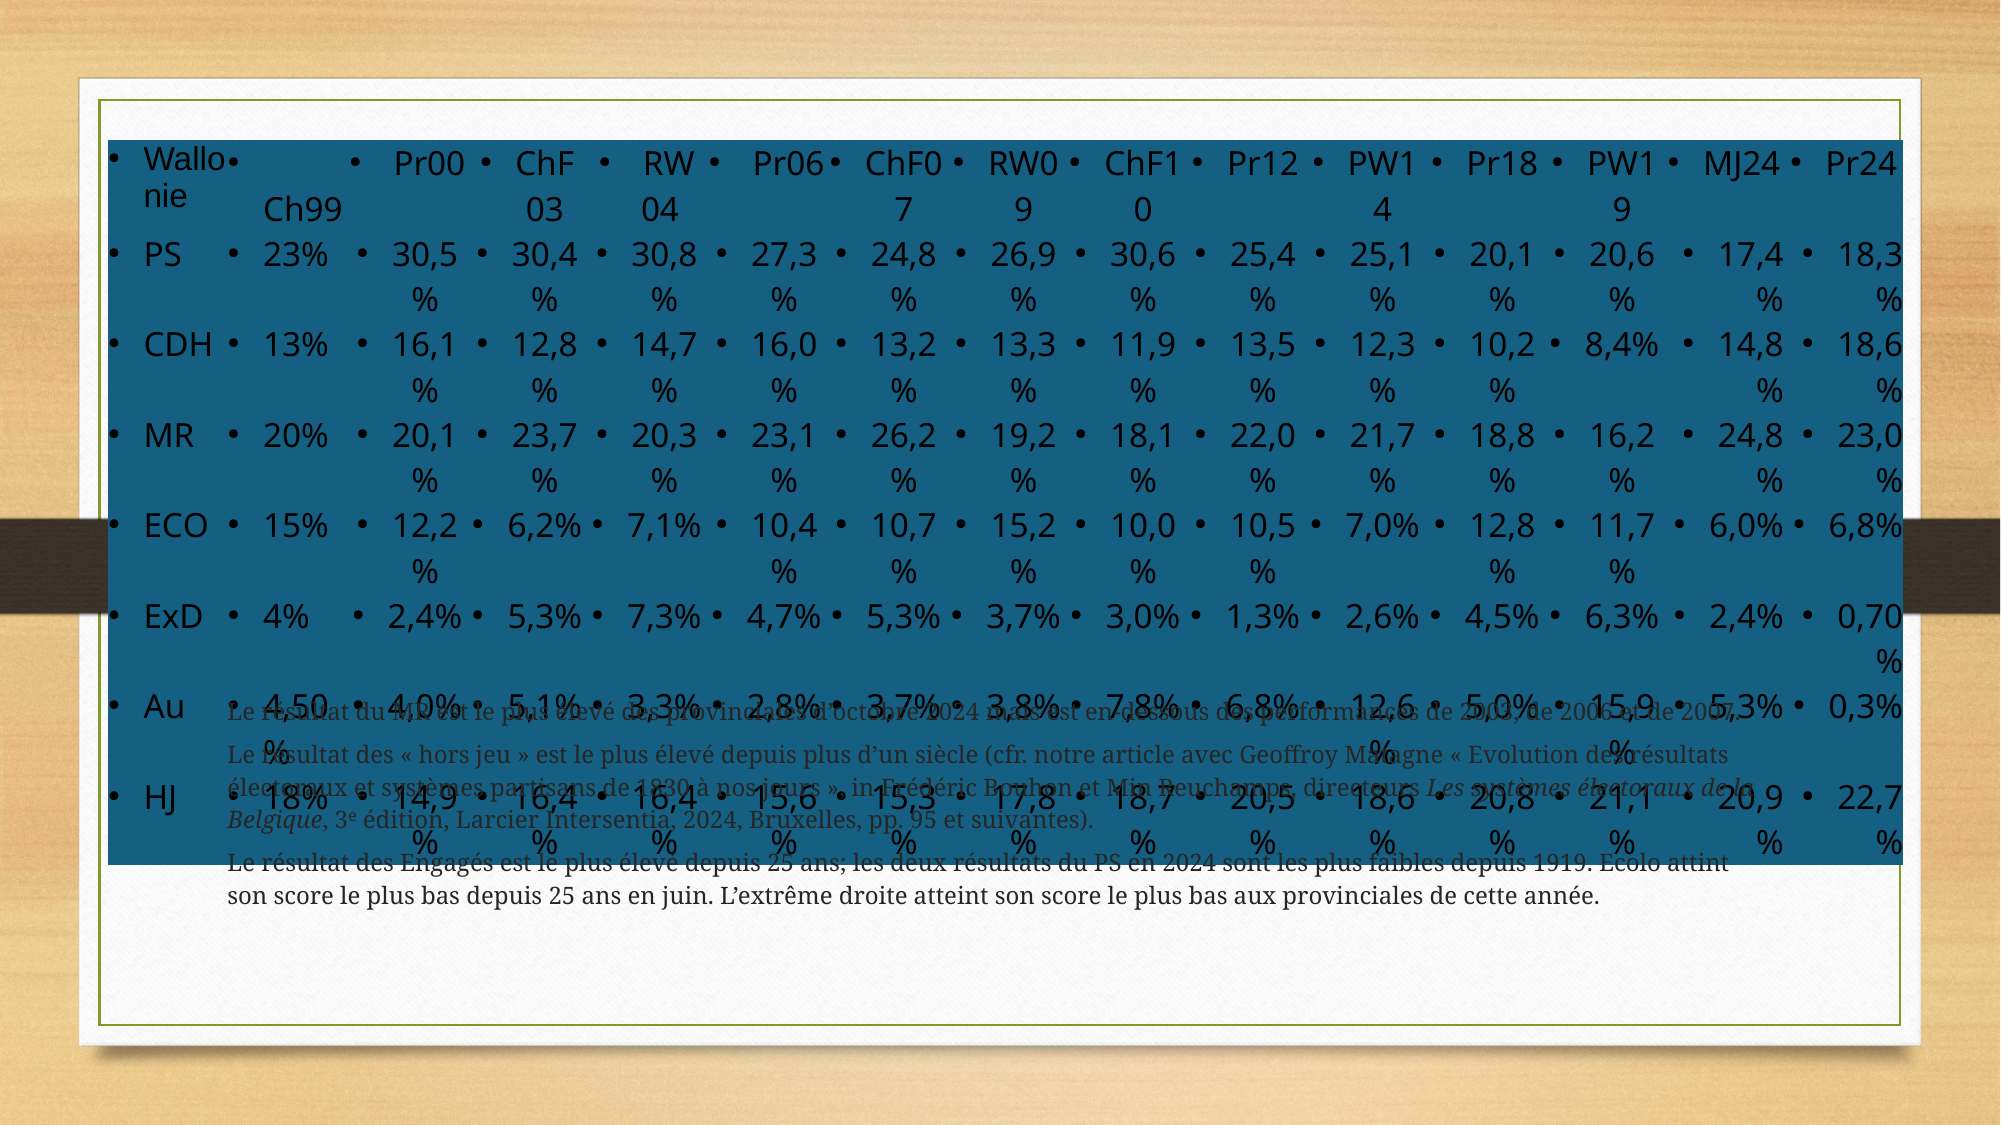

| Wallonie | Ch99 | Pr00 | ChF 03 | RW 04 | Pr06 | ChF07 | RW09 | ChF10 | Pr12 | PW14 | Pr18 | PW19 | MJ24 | Pr24 |
| --- | --- | --- | --- | --- | --- | --- | --- | --- | --- | --- | --- | --- | --- | --- |
| PS | 23% | 30,5% | 30,4% | 30,8% | 27,3% | 24,8% | 26,9% | 30,6% | 25,4% | 25,1% | 20,1% | 20,6% | 17,4% | 18,3% |
| CDH | 13% | 16,1% | 12,8% | 14,7% | 16,0% | 13,2% | 13,3% | 11,9% | 13,5% | 12,3% | 10,2% | 8,4% | 14,8% | 18,6% |
| MR | 20% | 20,1% | 23,7% | 20,3% | 23,1% | 26,2% | 19,2% | 18,1% | 22,0% | 21,7% | 18,8% | 16,2% | 24,8% | 23,0% |
| ECO | 15% | 12,2% | 6,2% | 7,1% | 10,4% | 10,7% | 15,2% | 10,0% | 10,5% | 7,0% | 12,8% | 11,7% | 6,0% | 6,8% |
| ExD | 4% | 2,4% | 5,3% | 7,3% | 4,7% | 5,3% | 3,7% | 3,0% | 1,3% | 2,6% | 4,5% | 6,3% | 2,4% | 0,70% |
| Au | 4,50% | 4,0% | 5,1% | 3,3% | 2,8% | 3,7% | 3,8% | 7,8% | 6,8% | 12,6% | 5,0% | 15,9% | 5,3% | 0,3% |
| HJ | 18% | 14,9% | 16,4% | 16,4% | 15,6% | 15,3% | 17,8% | 18,7% | 20,5% | 18,6% | 20,8% | 21,1% | 20,9% | 22,7% |
# Le résultat du MR est le plus élevé des provinciales d’octobre 2024 mais est en-dessous des performances de 2003, de 2006 et de 2007.
Le résultat des « hors jeu » est le plus élevé depuis plus d’un siècle (cfr. notre article avec Geoffroy Matagne « Evolution des résultats électoraux et systèmes partisans de 1830 à nos jours », in Frédéric Bouhon et Min Reuchamps, directeurs Les systèmes électoraux de la Belgique, 3e édition, Larcier Intersentia, 2024, Bruxelles, pp. 95 et suivantes).
Le résultat des Engagés est le plus élevé depuis 25 ans; les deux résultats du PS en 2024 sont les plus faibles depuis 1919. Ecolo attint son score le plus bas depuis 25 ans en juin. L’extrême droite atteint son score le plus bas aux provinciales de cette année.